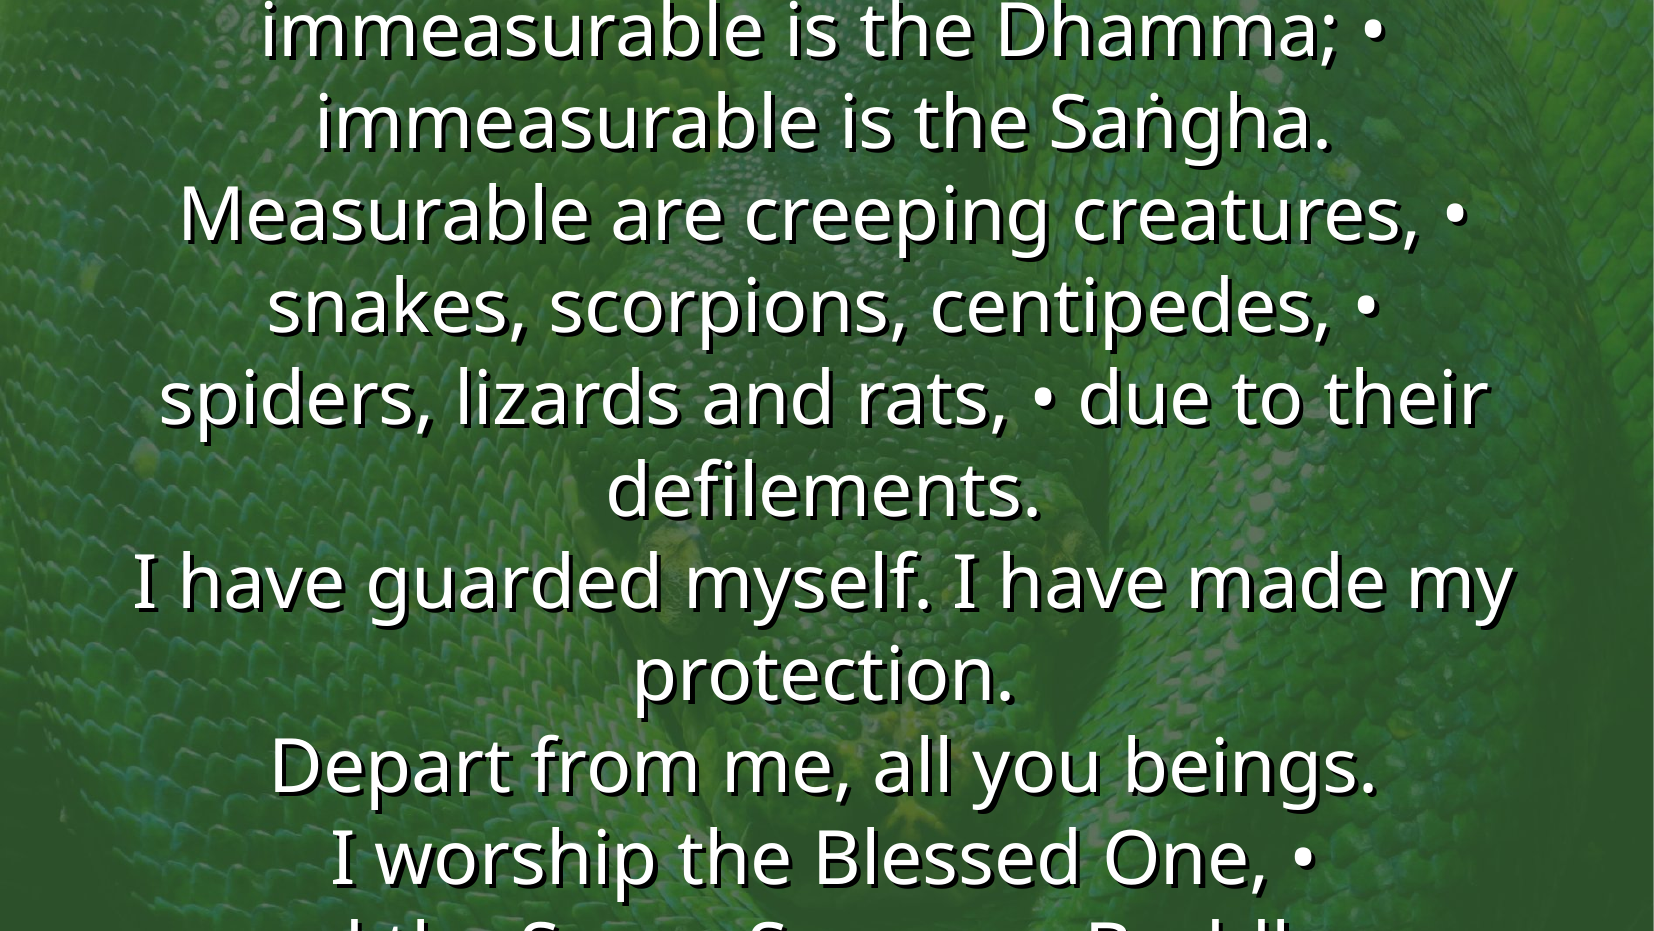

# Immeasurable in virtue is the Buddha; • immeasurable is the Dhamma; • immea­surable is the Saṅgha. Measurable are creeping creatures, • snakes, scorpions, centipedes, • spiders, lizards and rats, • due to their defilements. I have guarded myself. I have made my protection. Depart from me, all you beings. I worship the Blessed One, • and the Seven Supreme Buddhas.
Etena saccena suvatthi hotu! By this truth, may there be well-being!